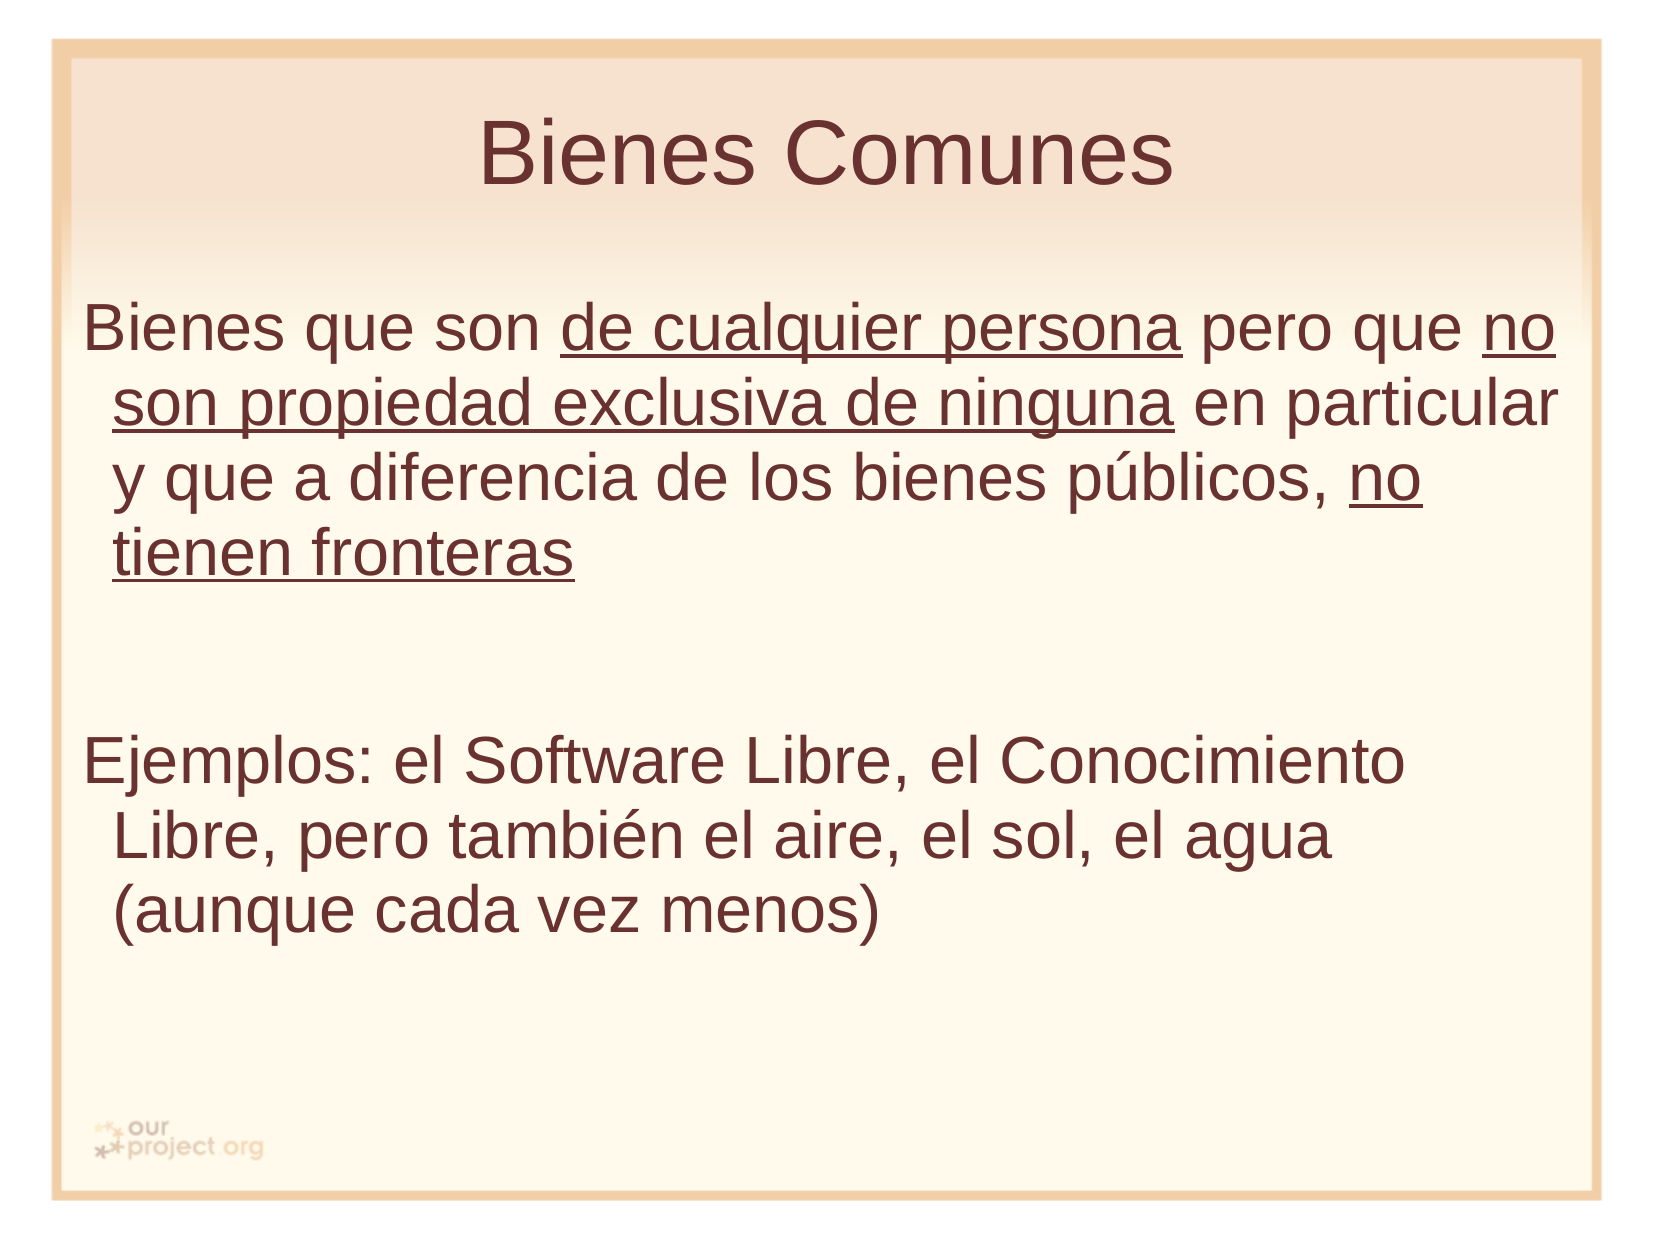

# Bienes Comunes
Bienes que son de cualquier persona pero que no son propiedad exclusiva de ninguna en particular y que a diferencia de los bienes públicos, no tienen fronteras
Ejemplos: el Software Libre, el Conocimiento Libre, pero también el aire, el sol, el agua (aunque cada vez menos)